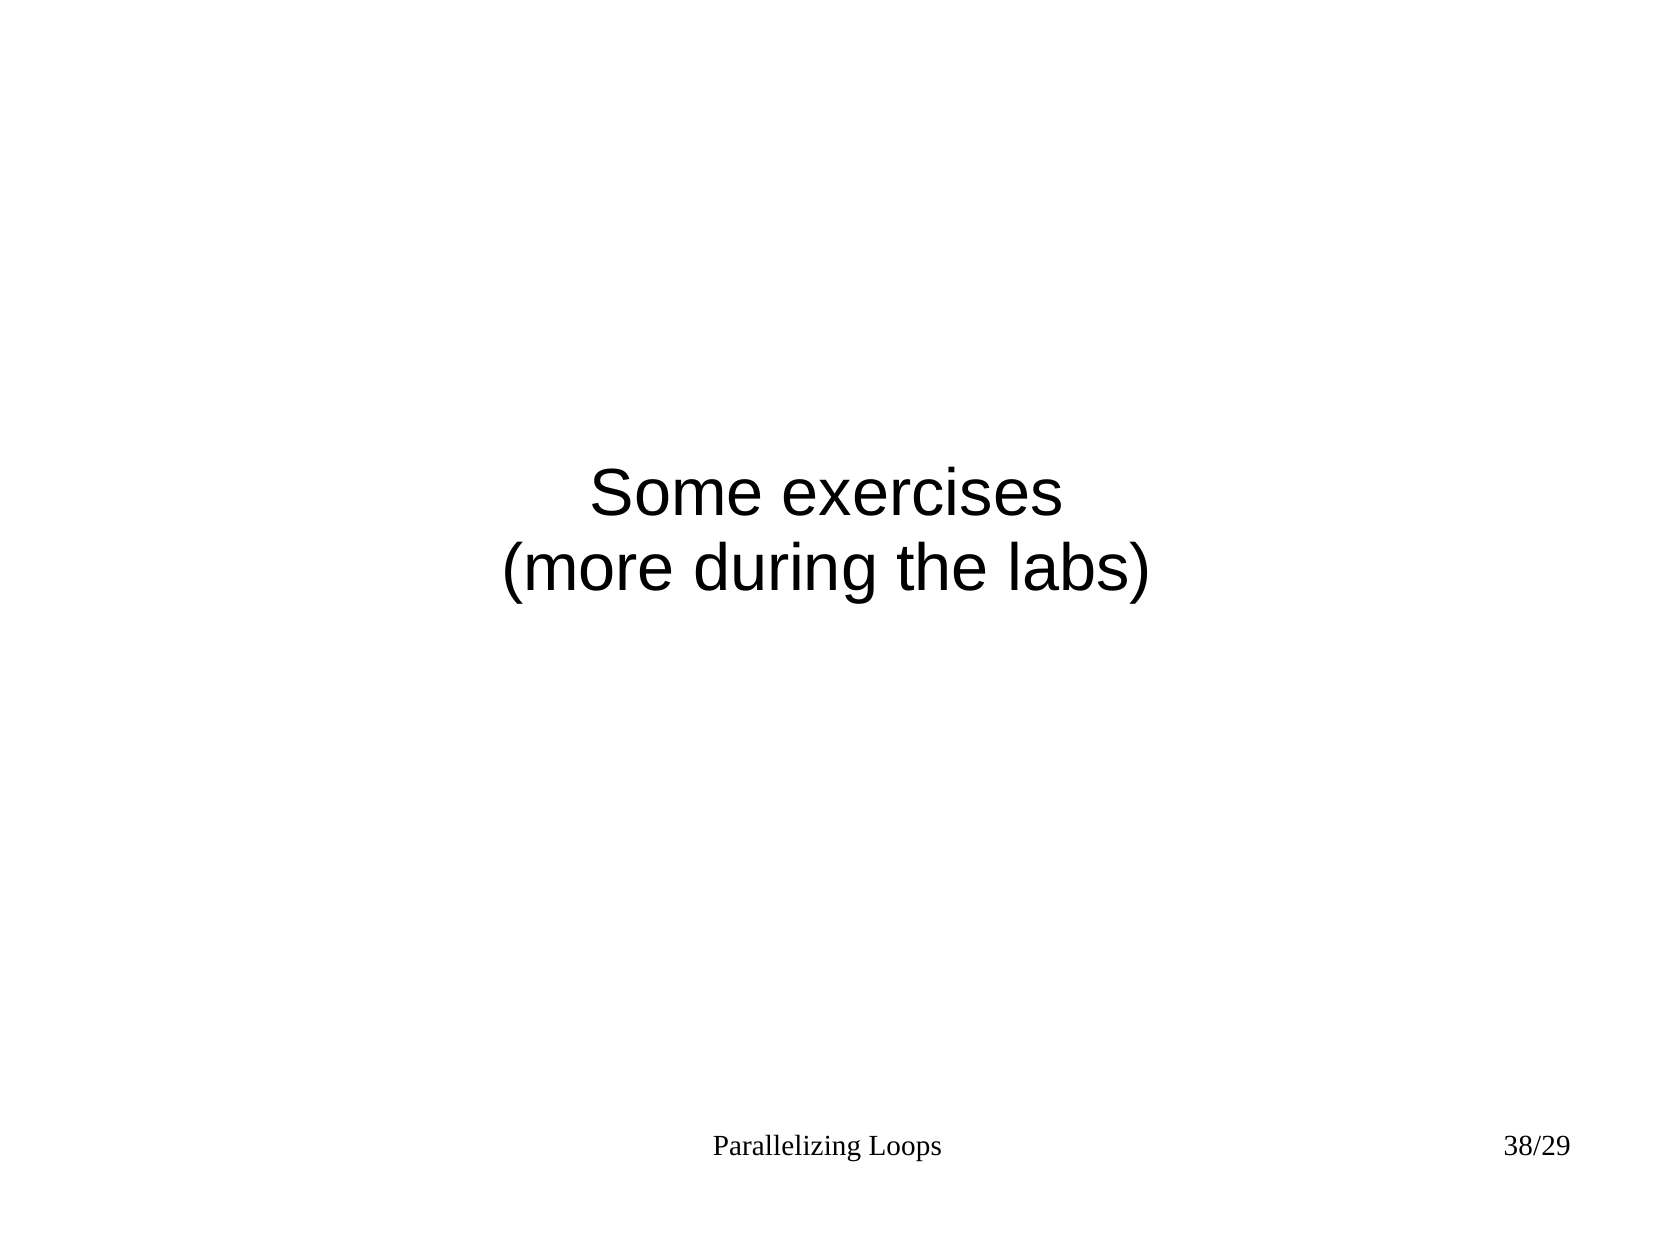

Some exercises
(more during the labs)
Parallelizing Loops
38